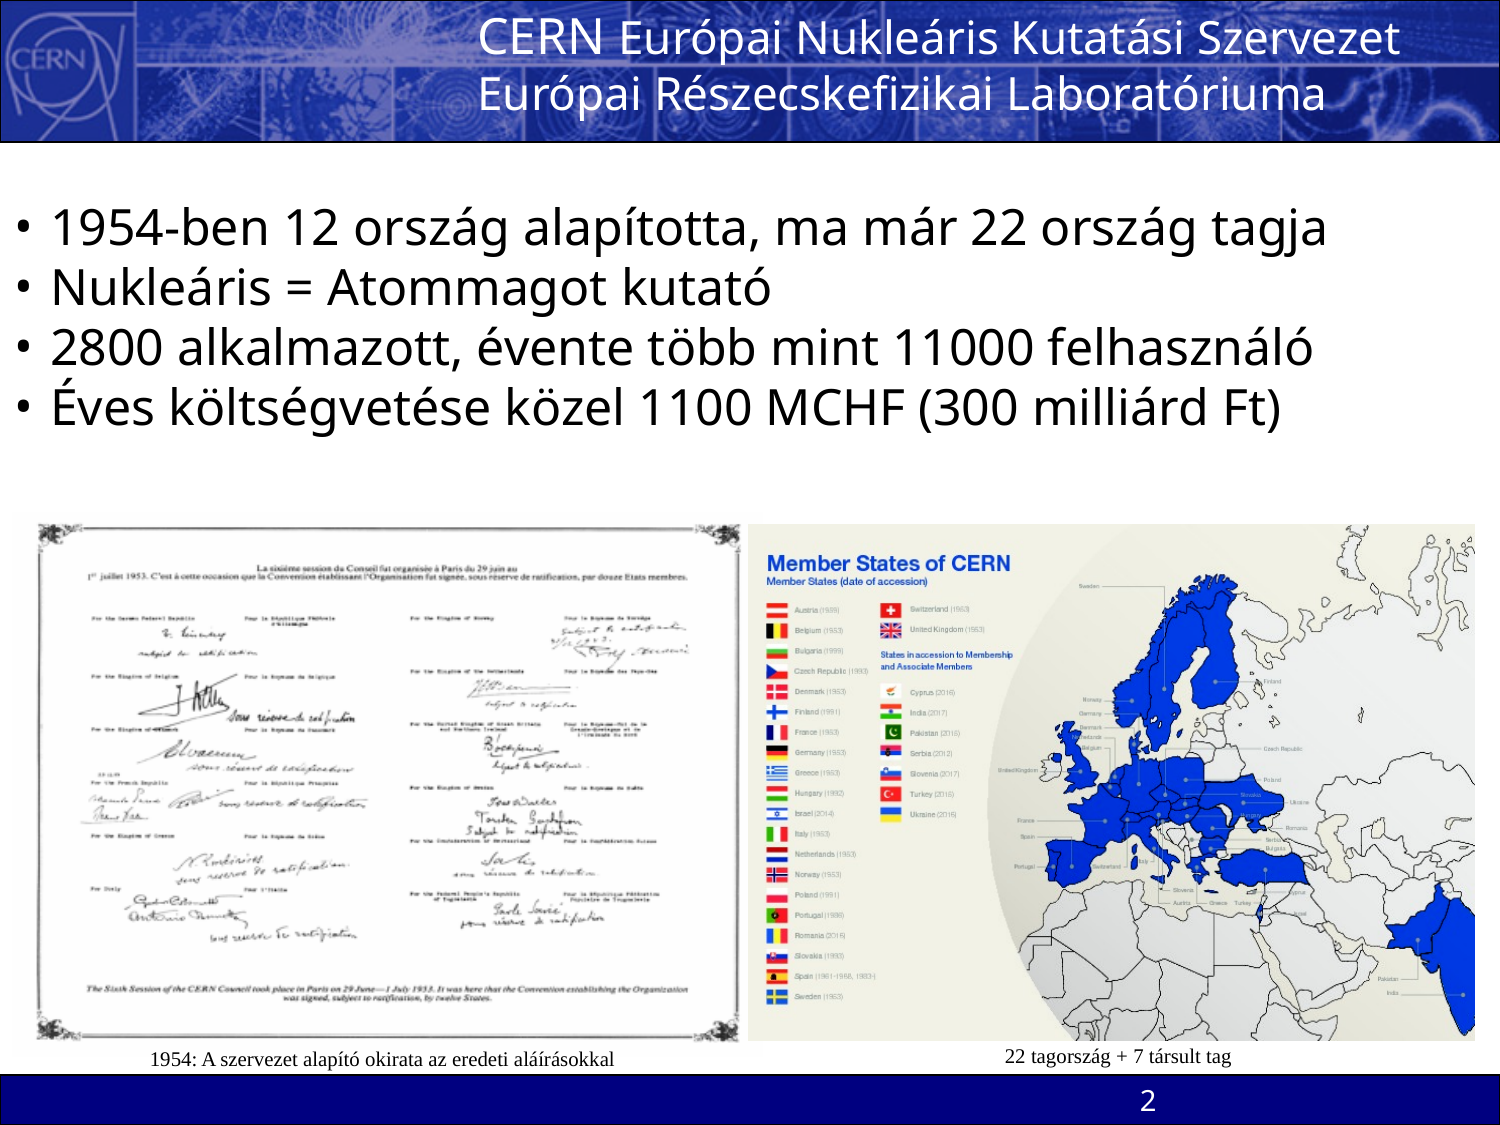

CERN Európai Nukleáris Kutatási Szervezet Európai Részecskefizikai Laboratóriuma
1954-ben 12 ország alapította, ma már 22 ország tagja
Nukleáris = Atommagot kutató
2800 alkalmazott, évente több mint 11000 felhasználó
Éves költségvetése közel 1100 MCHF (300 milliárd Ft)
22 tagország + 7 társult tag
1954: A szervezet alapító okirata az eredeti aláírásokkal